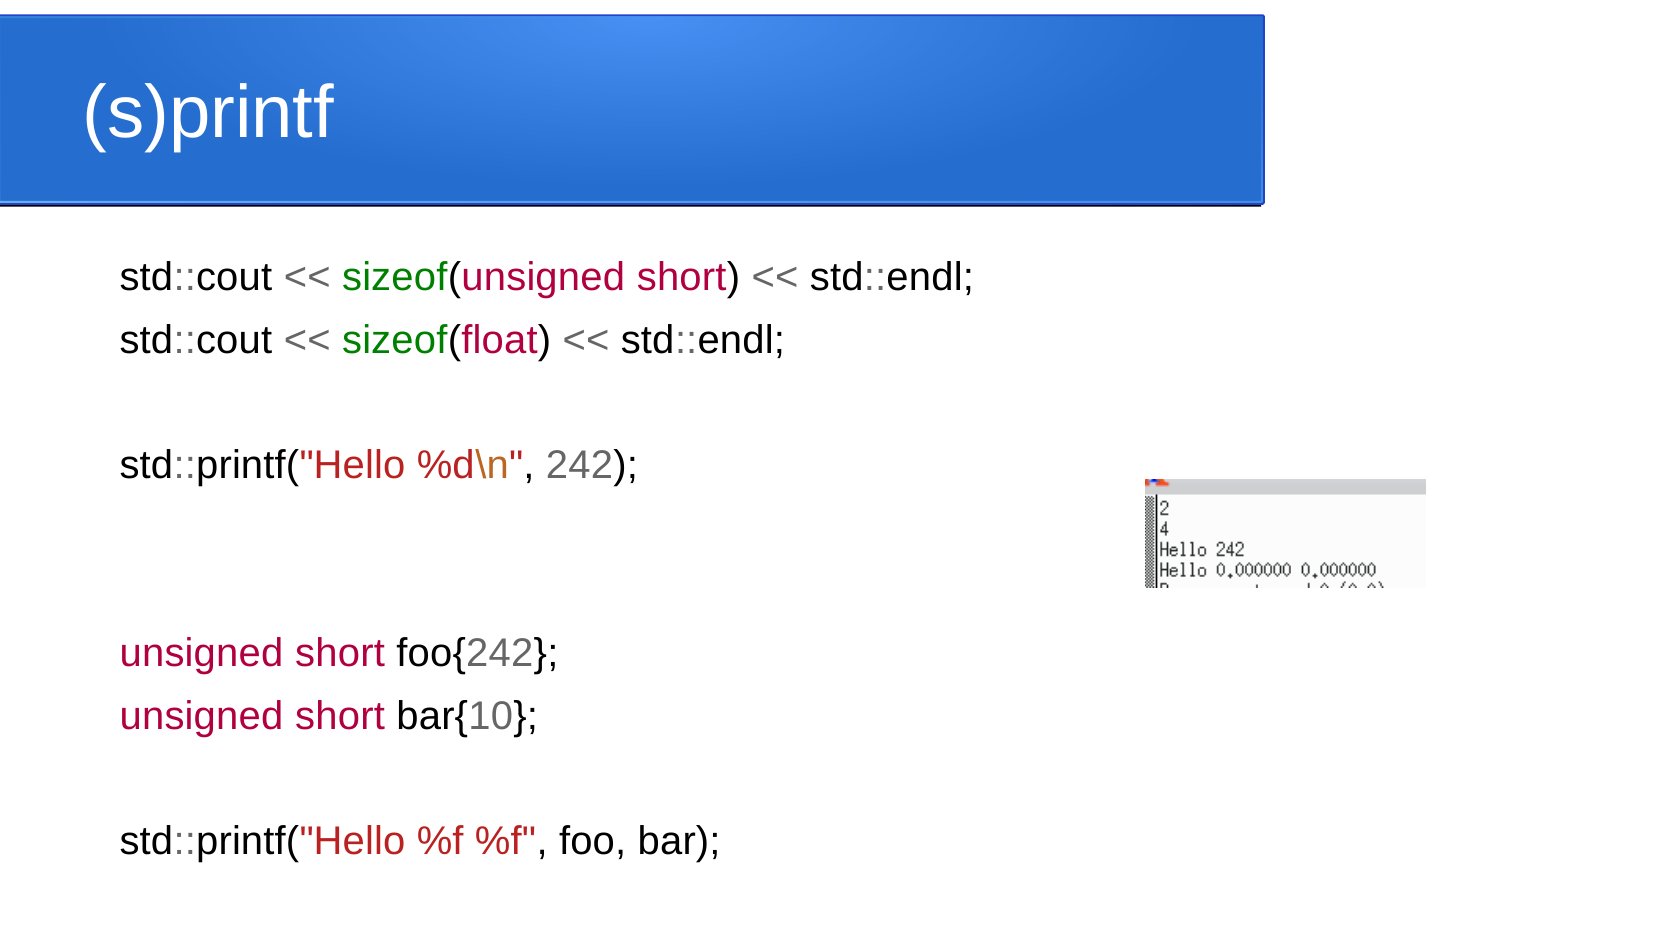

# (s)printf
 std::cout << sizeof(unsigned short) << std::endl;
 std::cout << sizeof(float) << std::endl;
 std::printf("Hello %d\n", 242);
 unsigned short foo{242};
 unsigned short bar{10};
 std::printf("Hello %f %f", foo, bar);